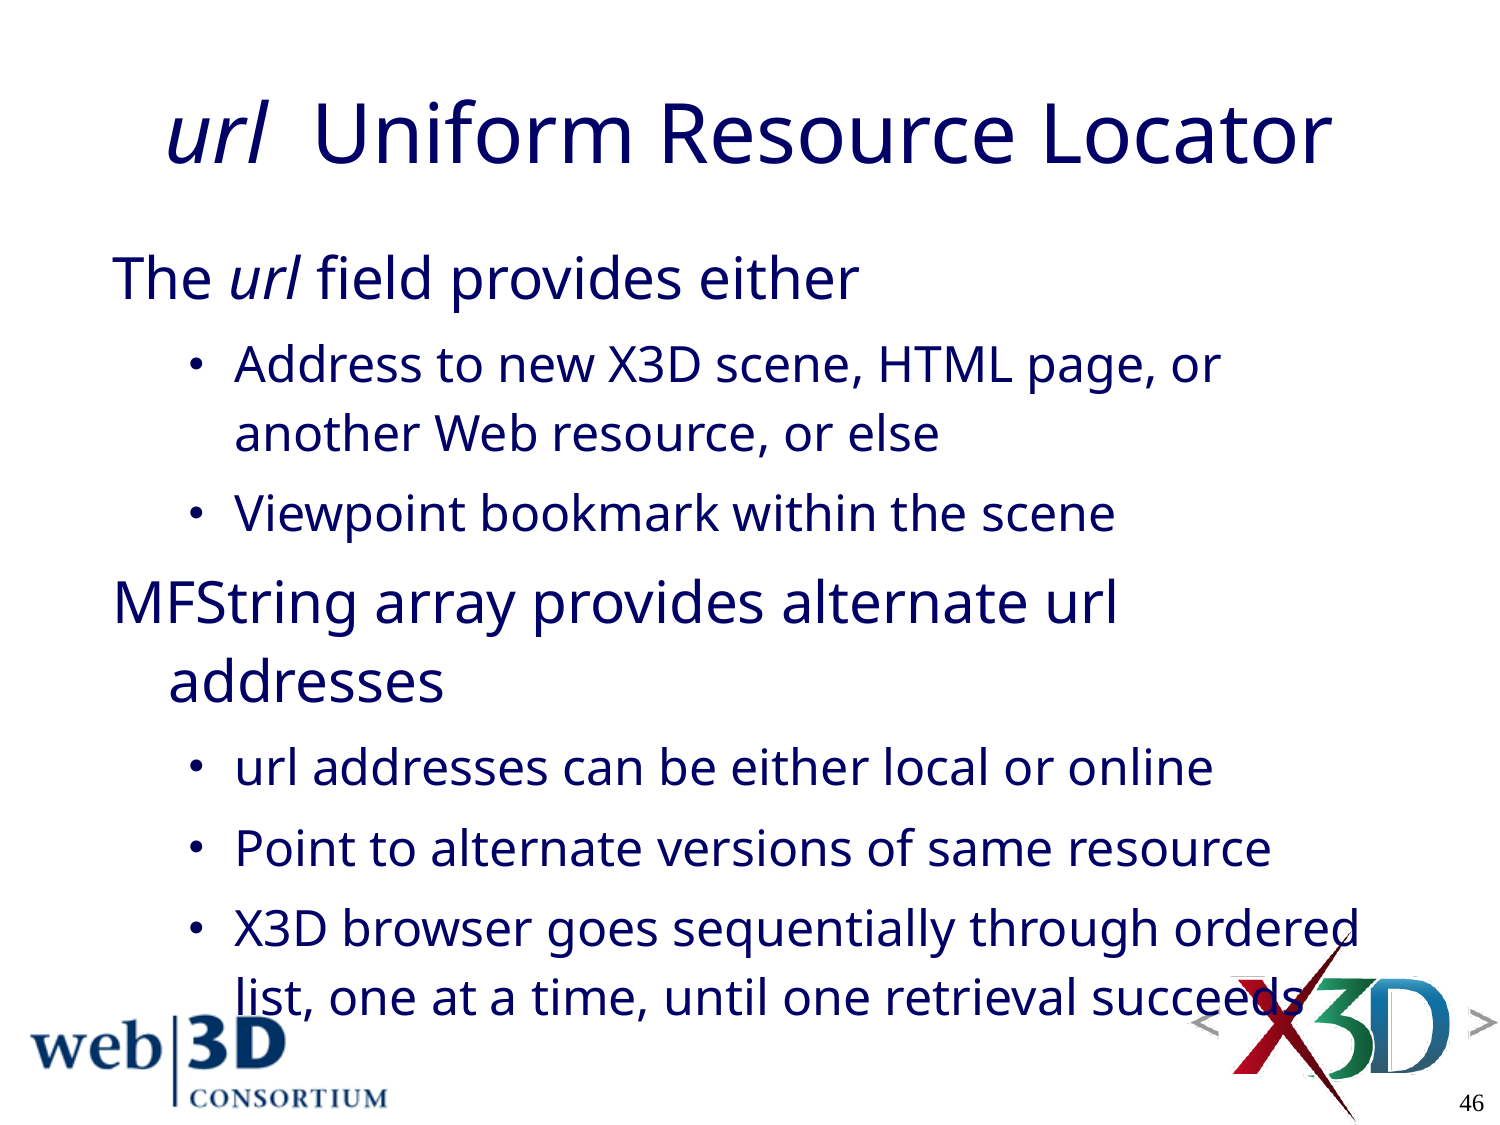

# url Uniform Resource Locator
The url field provides either
Address to new X3D scene, HTML page, or another Web resource, or else
Viewpoint bookmark within the scene
MFString array provides alternate url addresses
url addresses can be either local or online
Point to alternate versions of same resource
X3D browser goes sequentially through ordered list, one at a time, until one retrieval succeeds